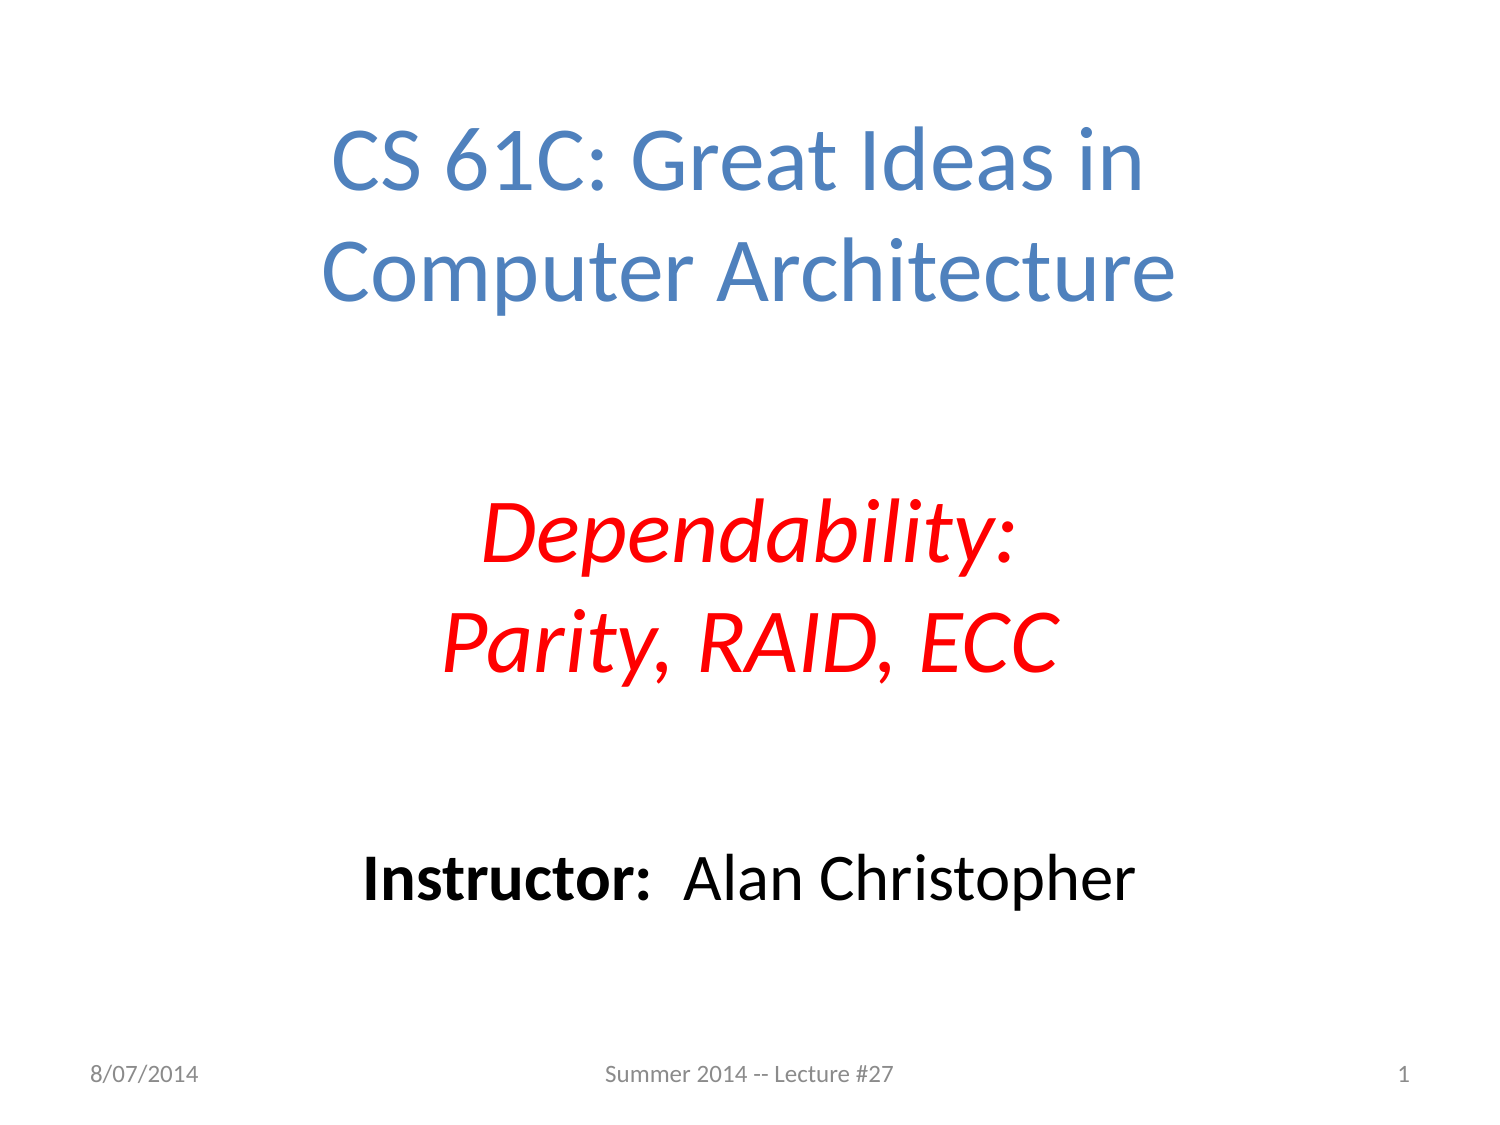

CS 61C: Great Ideas in
Computer Architecture
Dependability:
Parity, RAID, ECC
# Instructor: Alan Christopher
8/07/2014
Summer 2014 -- Lecture #27